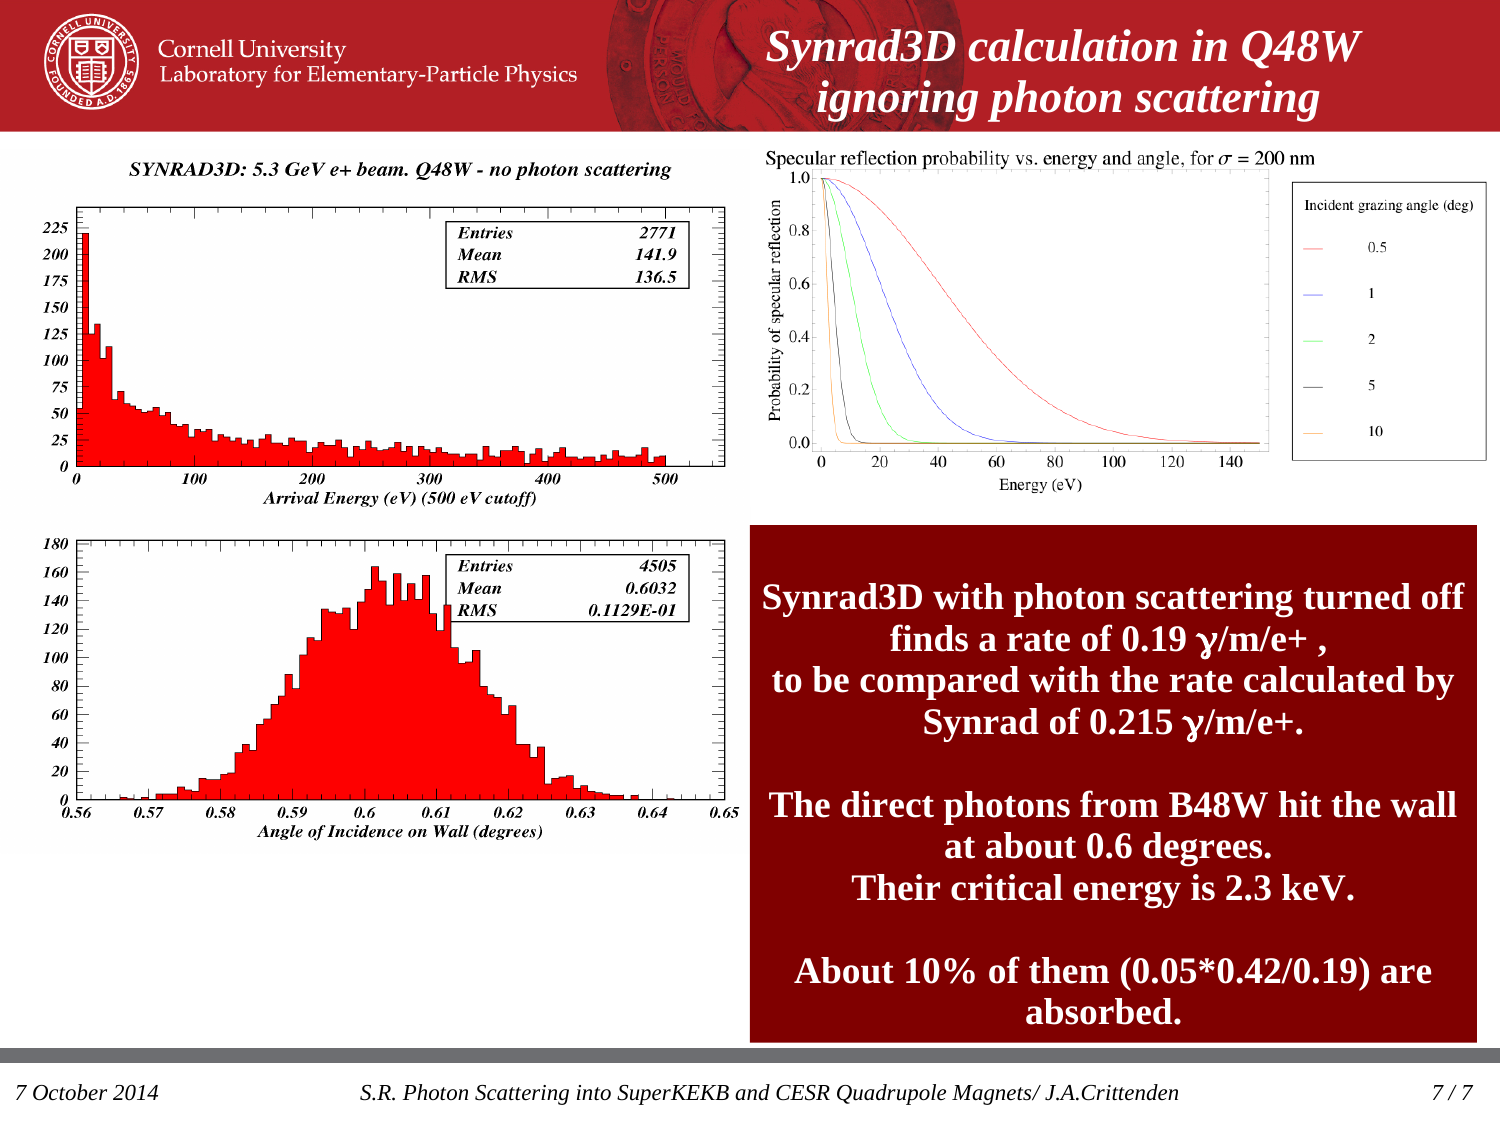

# Synrad3D calculation in Q48W ignoring photon scattering
Synrad3D with photon scattering turned off finds a rate of 0.19 g/m/e+ ,
to be compared with the rate calculated by Synrad of 0.215 g/m/e+.
The direct photons from B48W hit the wall at about 0.6 degrees.
Their critical energy is 2.3 keV.
About 10% of them (0.05*0.42/0.19) are absorbed.